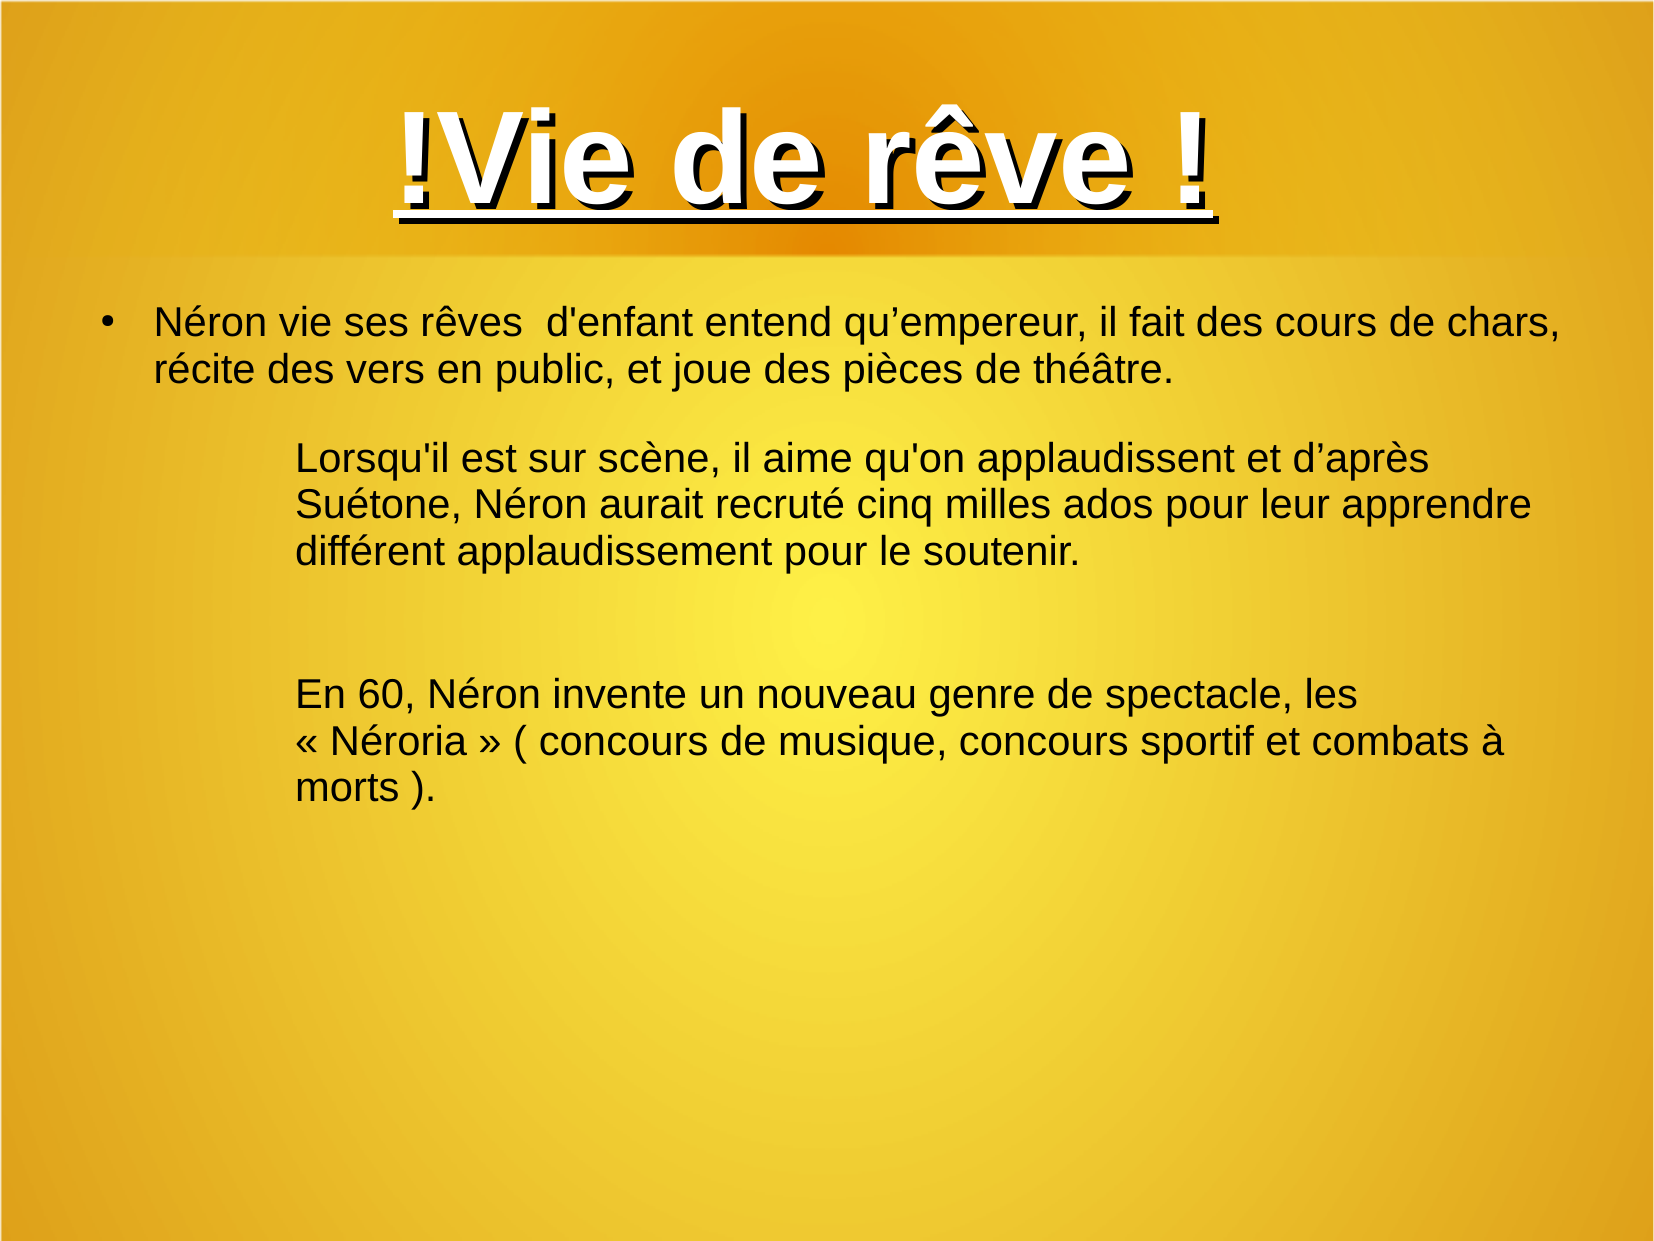

# !Vie de rêve !
Néron vie ses rêves d'enfant entend qu’empereur, il fait des cours de chars, récite des vers en public, et joue des pièces de théâtre.
Lorsqu'il est sur scène, il aime qu'on applaudissent et d’après Suétone, Néron aurait recruté cinq milles ados pour leur apprendre différent applaudissement pour le soutenir.
En 60, Néron invente un nouveau genre de spectacle, les « Néroria » ( concours de musique, concours sportif et combats à morts ).